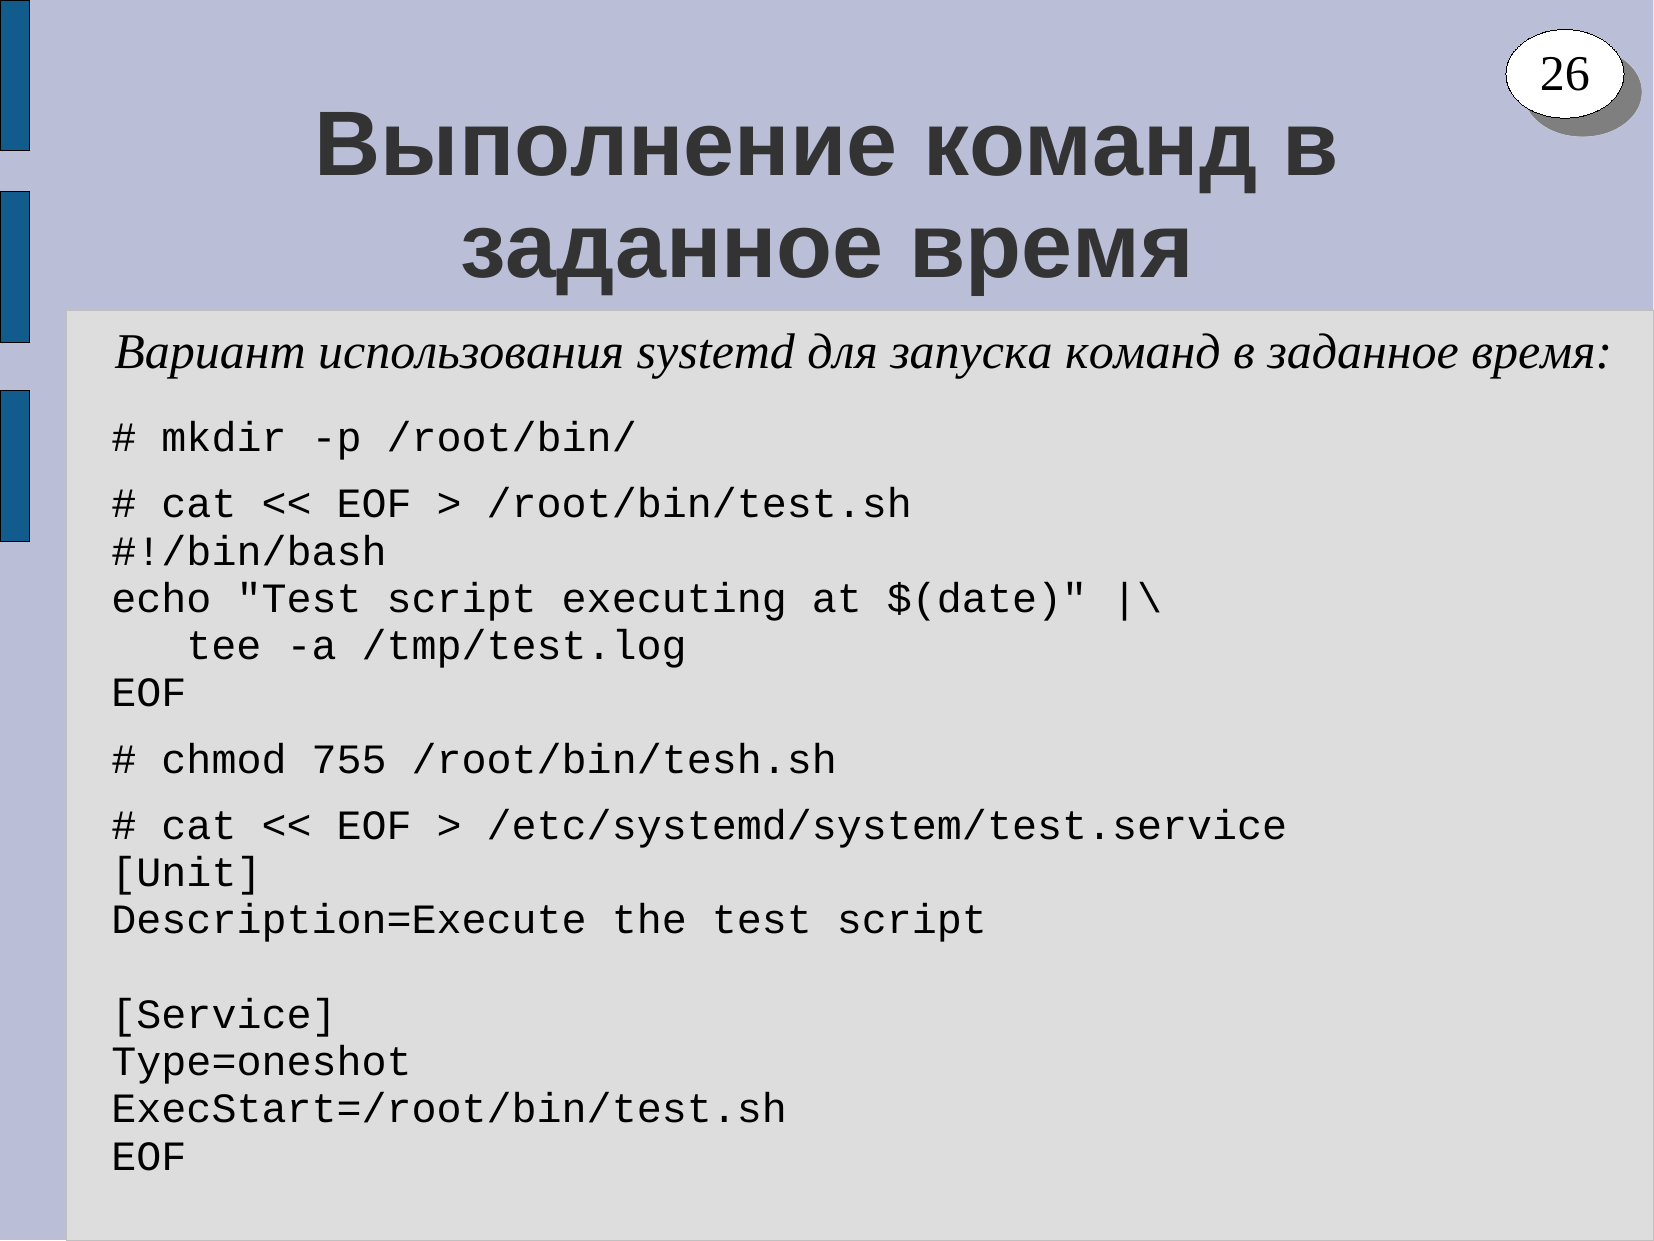

26
# Выполнение команд в заданное время
Вариант использования systemd для запуска команд в заданное время:
# mkdir -p /root/bin/
# cat << EOF > /root/bin/test.sh
#!/bin/bash
echo "Test script executing at $(date)" |\
 tee -a /tmp/test.log
EOF
# chmod 755 /root/bin/tesh.sh
# cat << EOF > /etc/systemd/system/test.service
[Unit]
Description=Execute the test script
[Service]
Type=oneshot
ExecStart=/root/bin/test.sh
EOF